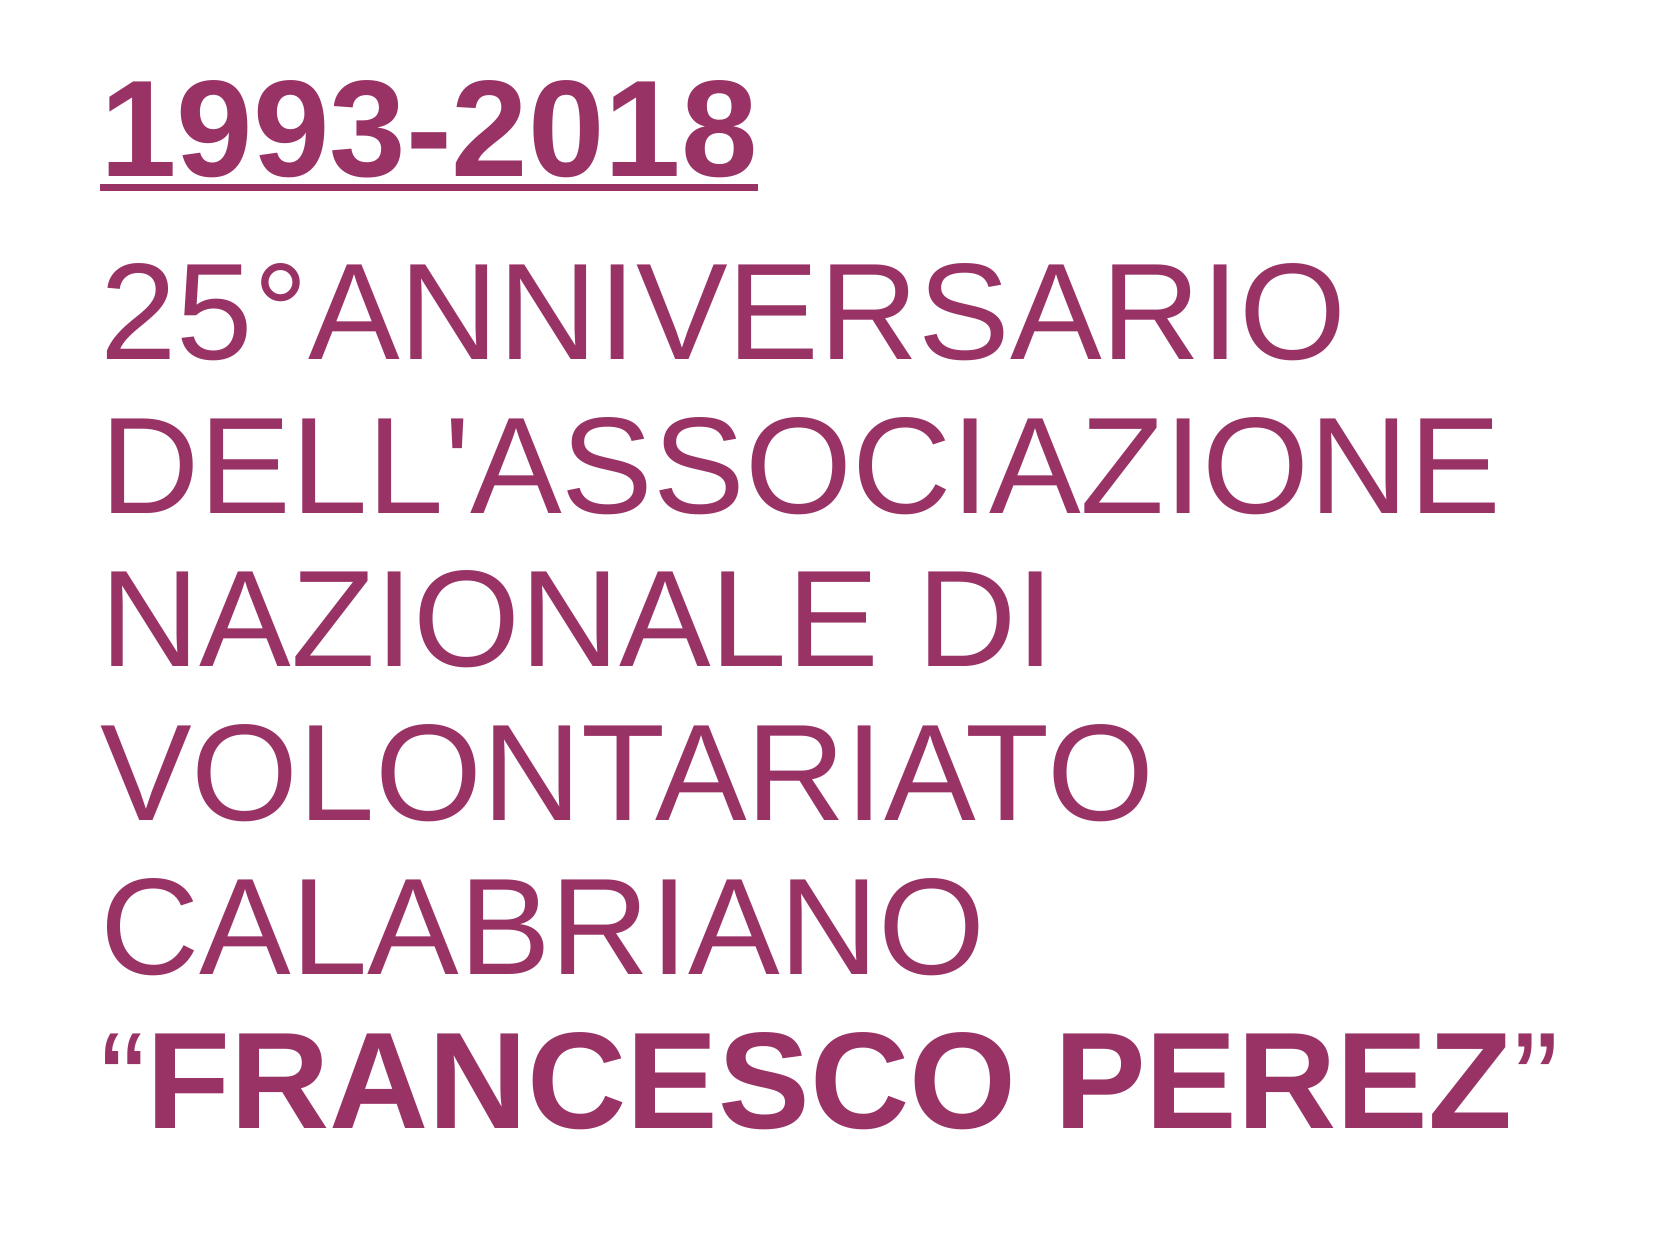

1993-2018
25°ANNIVERSARIO DELL'ASSOCIAZIONE NAZIONALE DI VOLONTARIATO CALABRIANO “FRANCESCO PEREZ”